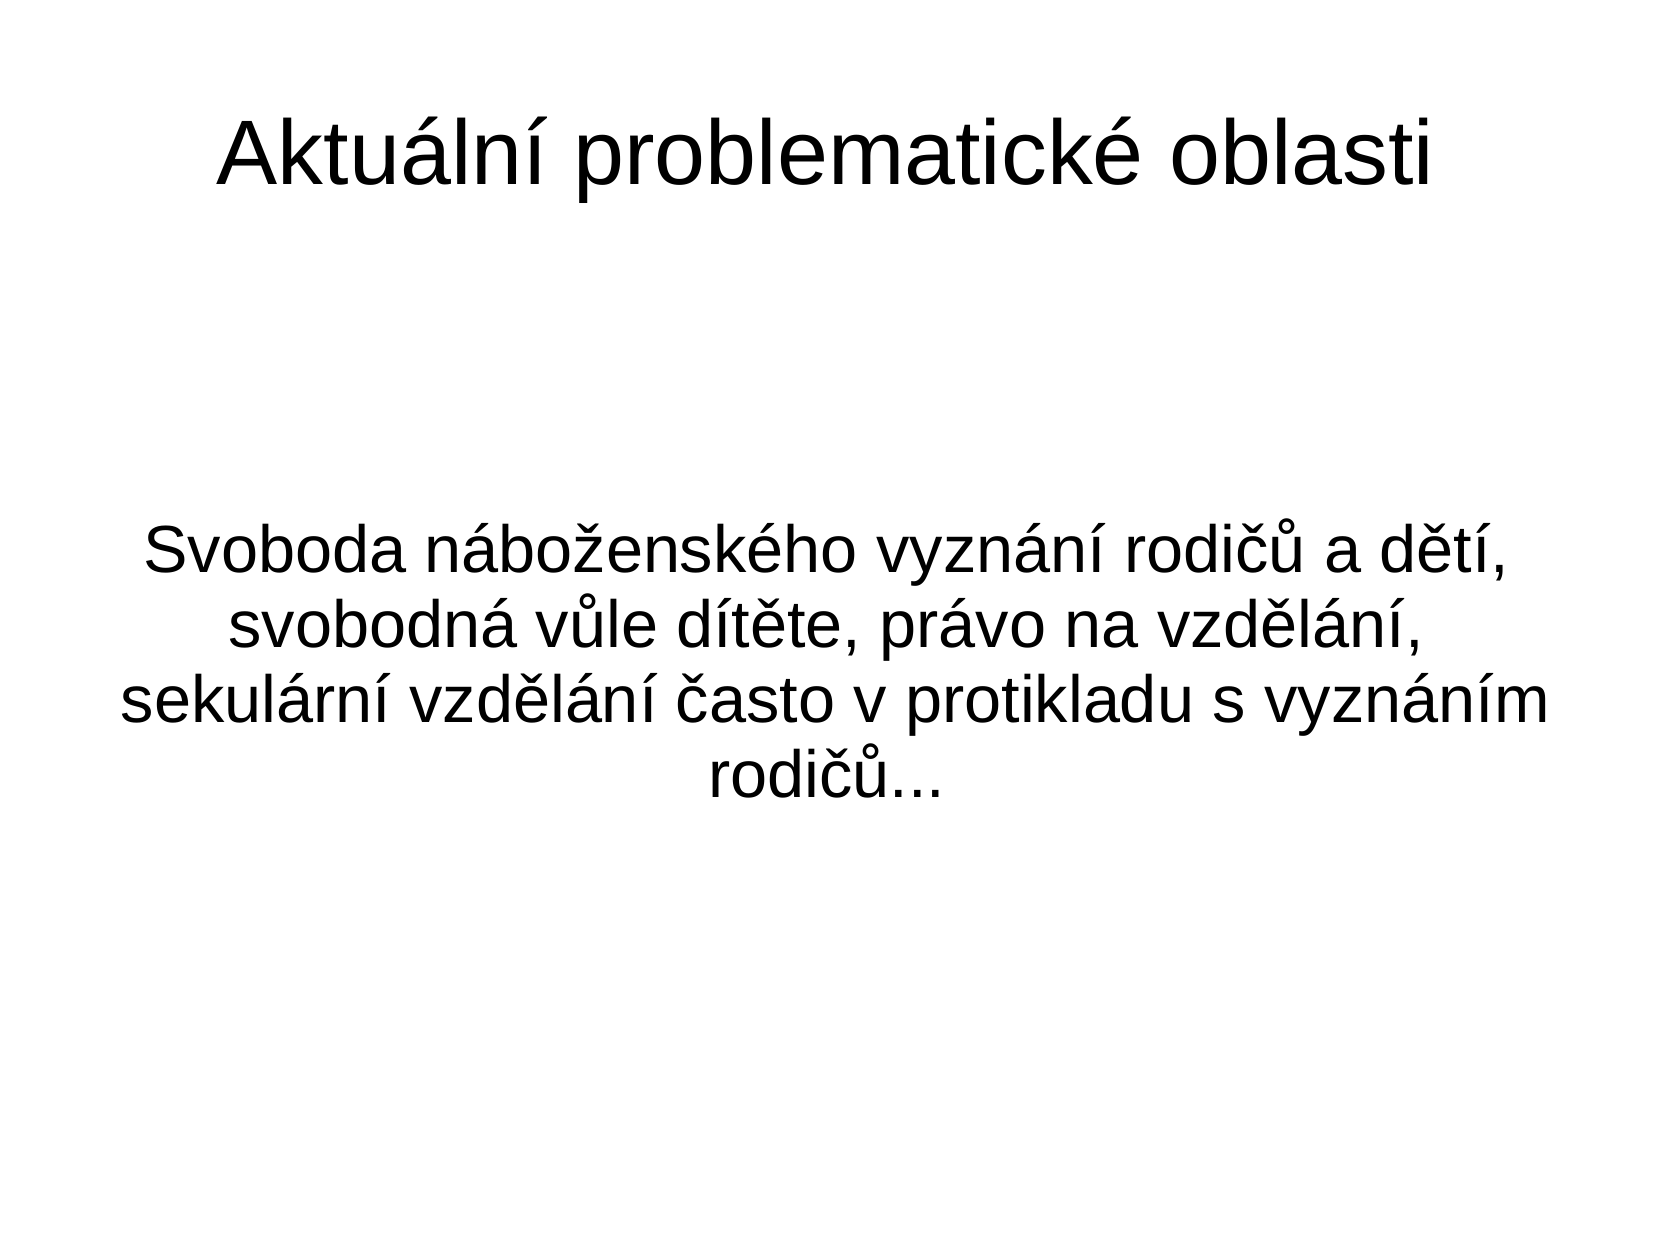

# Aktuální problematické oblasti
Svoboda náboženského vyznání rodičů a dětí, svobodná vůle dítěte, právo na vzdělání,
 sekulární vzdělání často v protikladu s vyznáním rodičů...